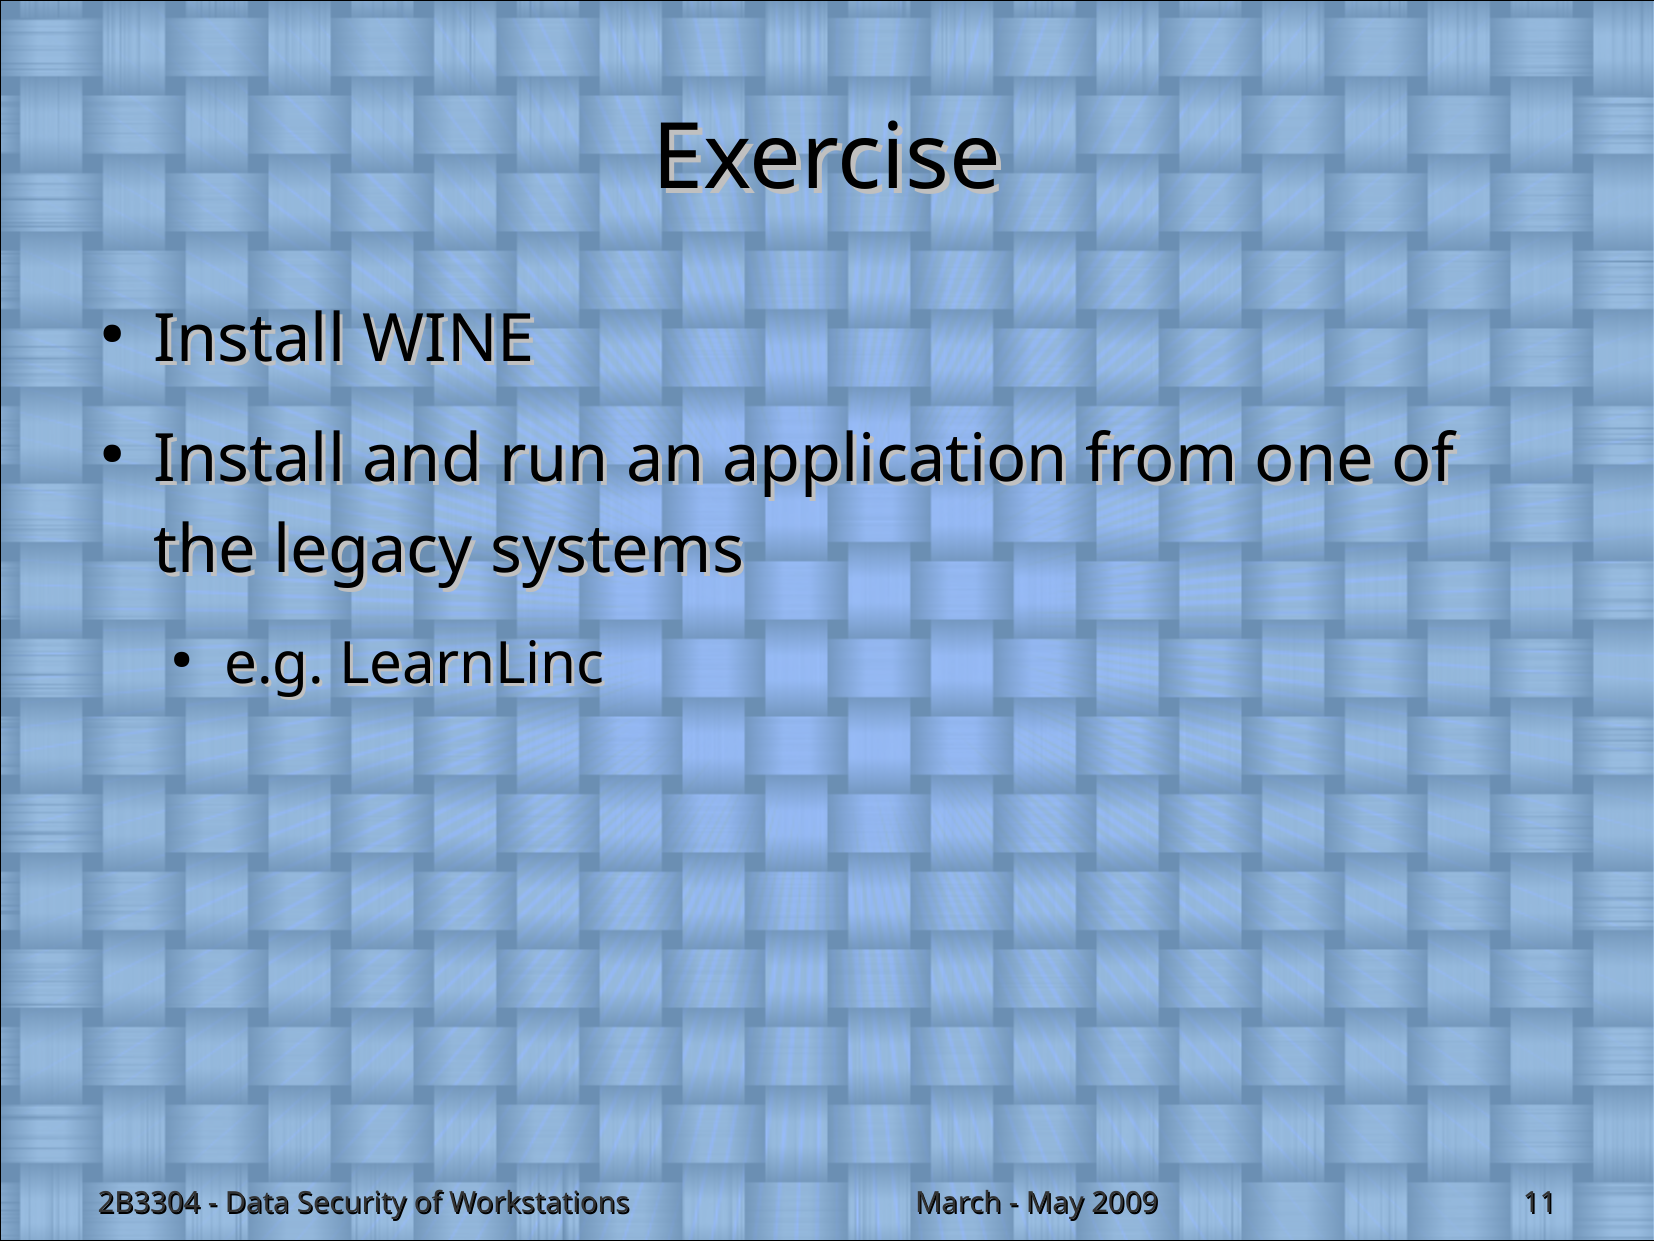

# Exercise
Install WINE
Install and run an application from one of the legacy systems
e.g. LearnLinc